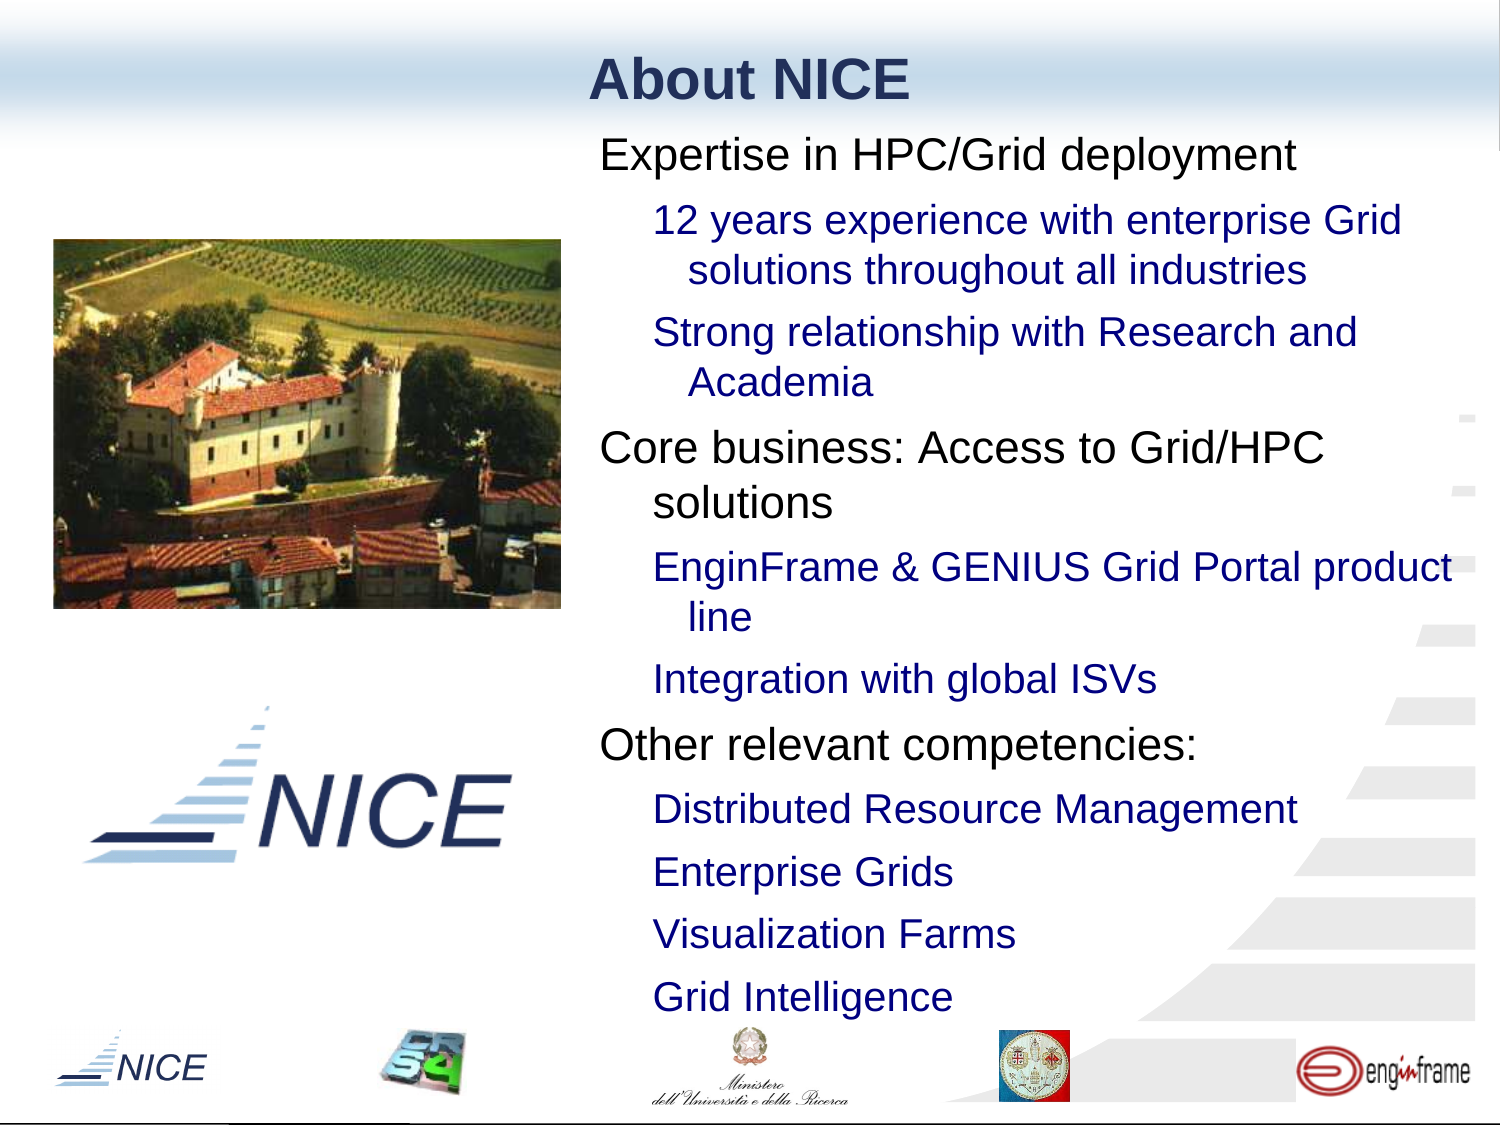

About NICE
Expertise in HPC/Grid deployment
12 years experience with enterprise Grid solutions throughout all industries
Strong relationship with Research and Academia
Core business: Access to Grid/HPC solutions
EnginFrame & GENIUS Grid Portal product line
Integration with global ISVs
Other relevant competencies:
Distributed Resource Management
Enterprise Grids
Visualization Farms
Grid Intelligence